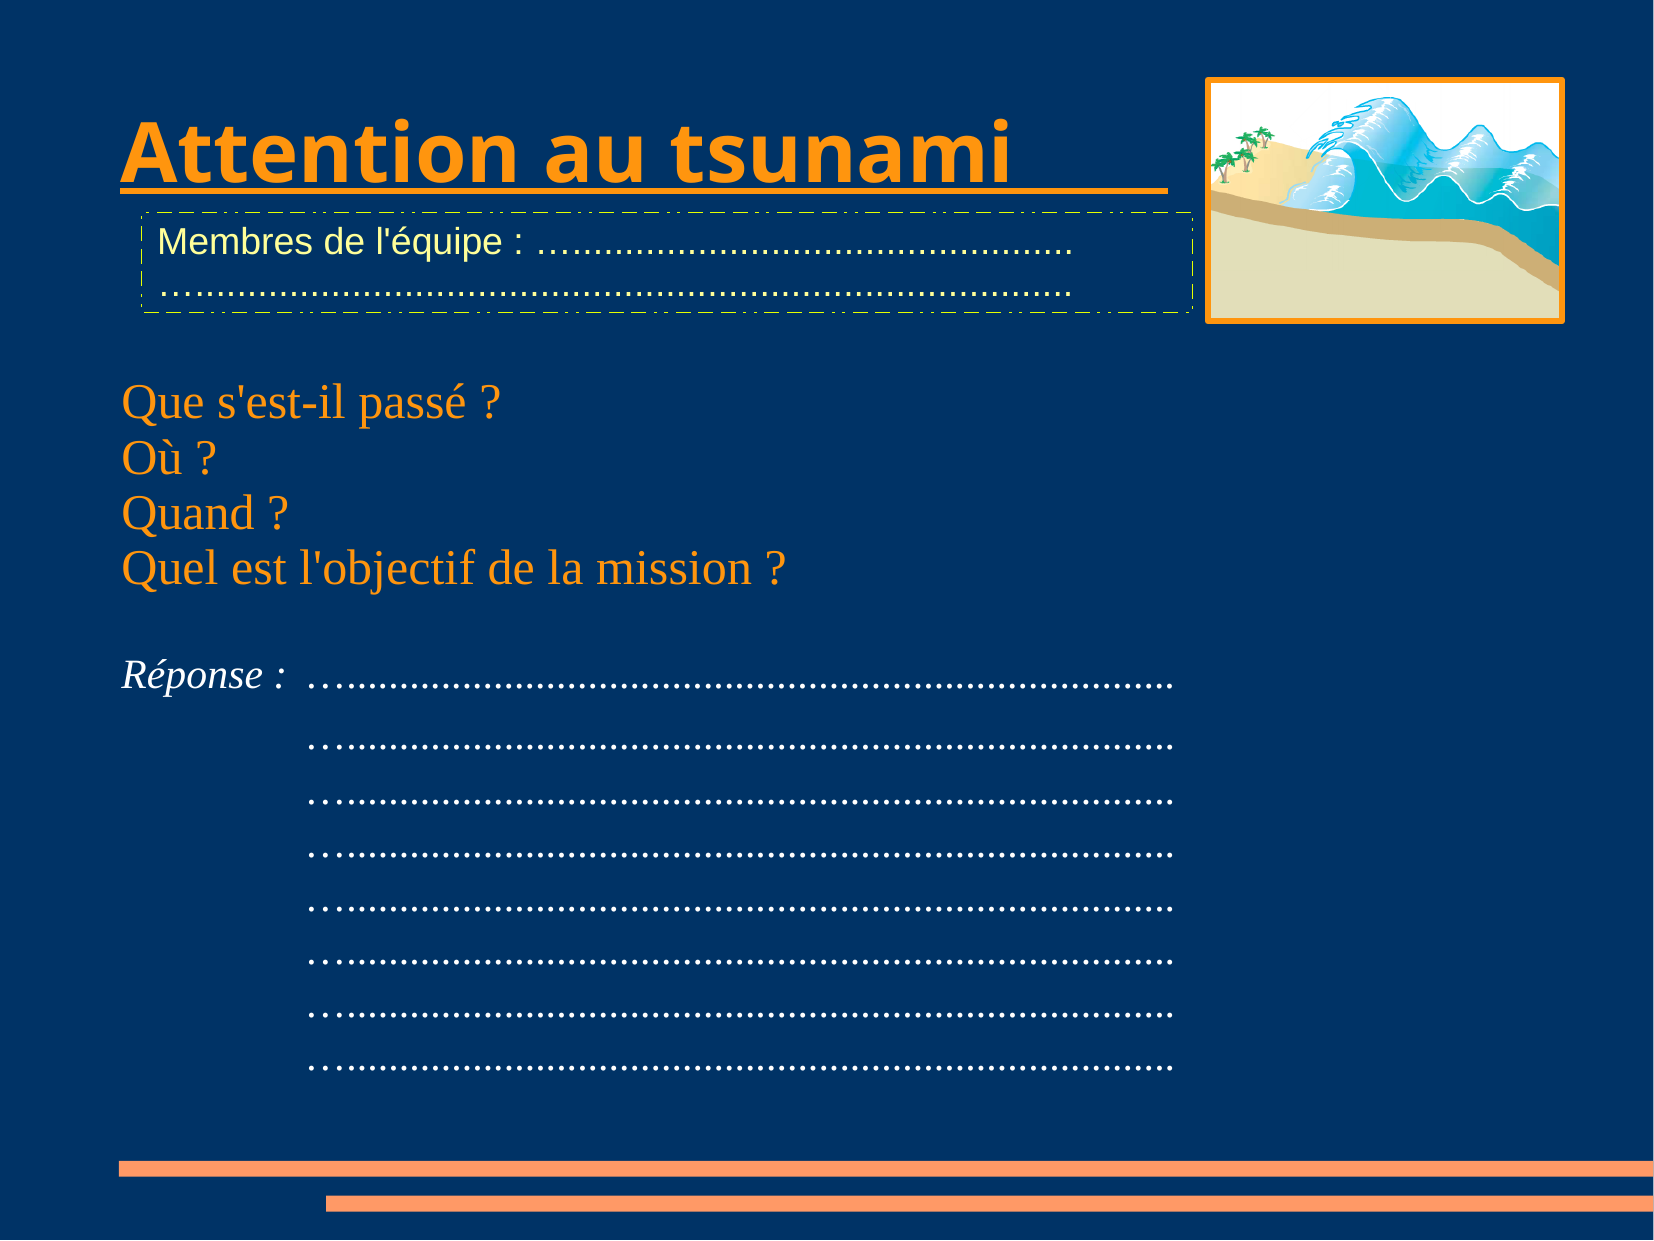

Attention au tsunami
Membres de l'équipe : …................................................
…....................................................................................
# Que s'est-il passé ?
Où ?
Quand ?
Quel est l'objectif de la mission ?
Réponse :	…...............................................................................
		…...............................................................................
		…...............................................................................
		…...............................................................................
		…...............................................................................
		…...............................................................................
		…...............................................................................
		…...............................................................................